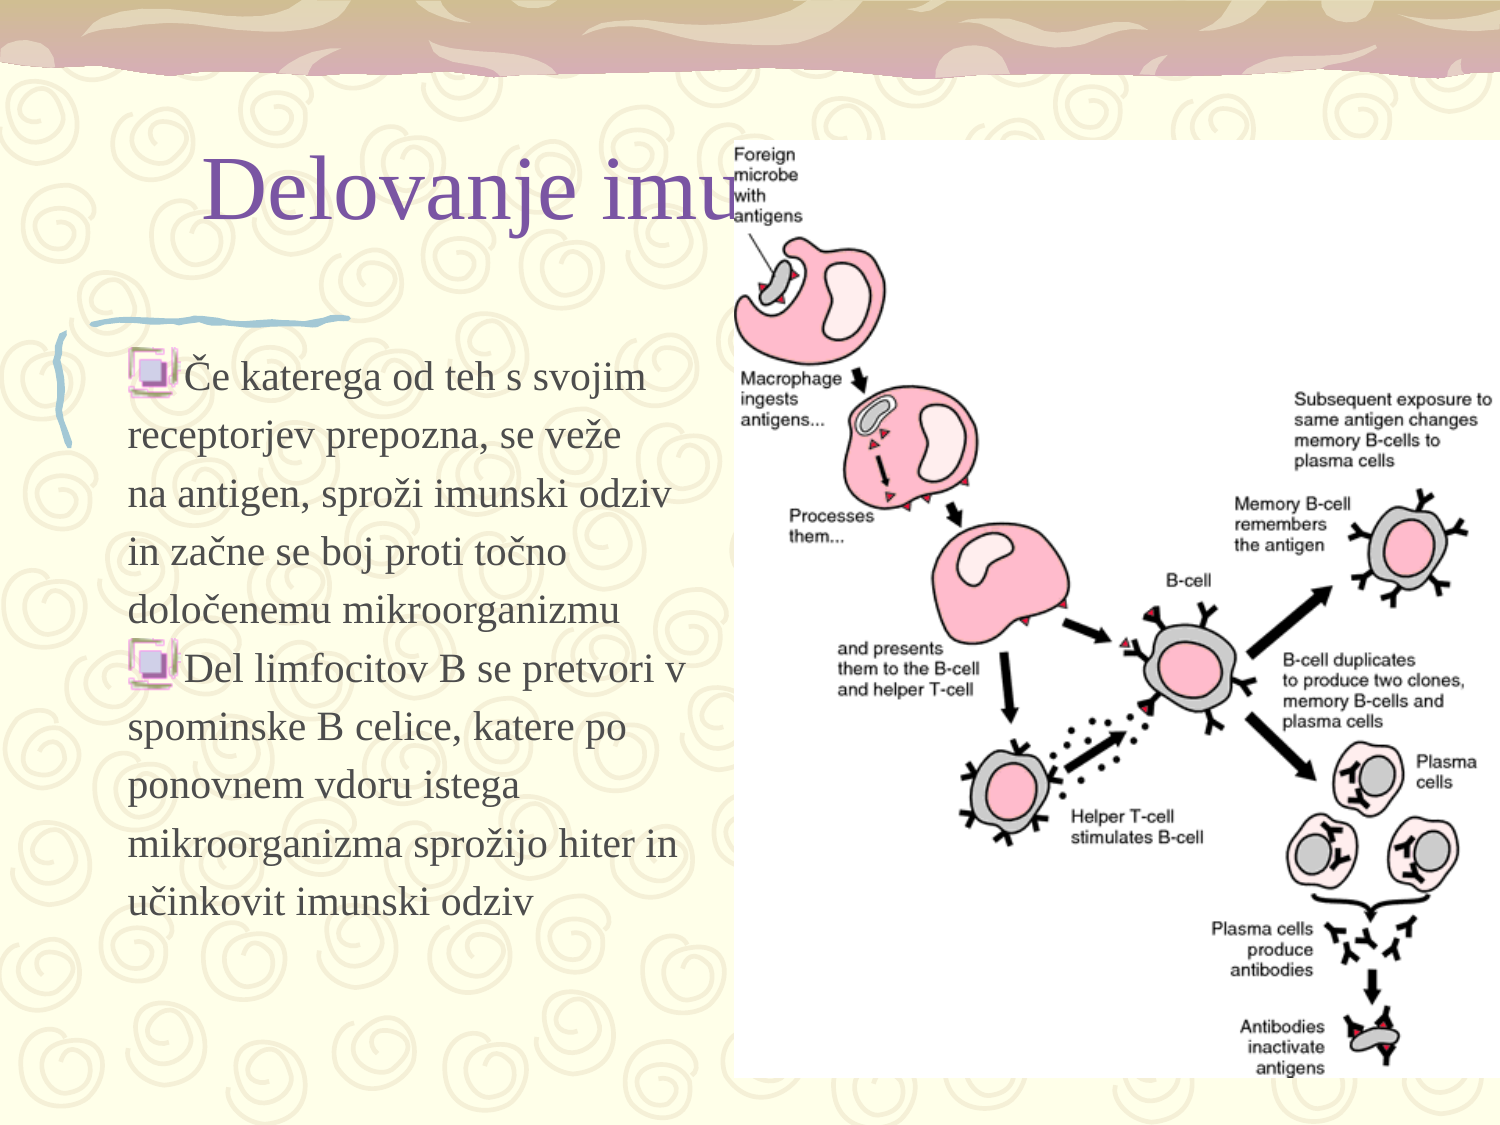

# Delovanje imunskega sistema
Če katerega od teh s svojim
receptorjev prepozna, se veže
na antigen, sproži imunski odziv
in začne se boj proti točno
določenemu mikroorganizmu
Del limfocitov B se pretvori v
spominske B celice, katere po
ponovnem vdoru istega
mikroorganizma sprožijo hiter in
učinkovit imunski odziv